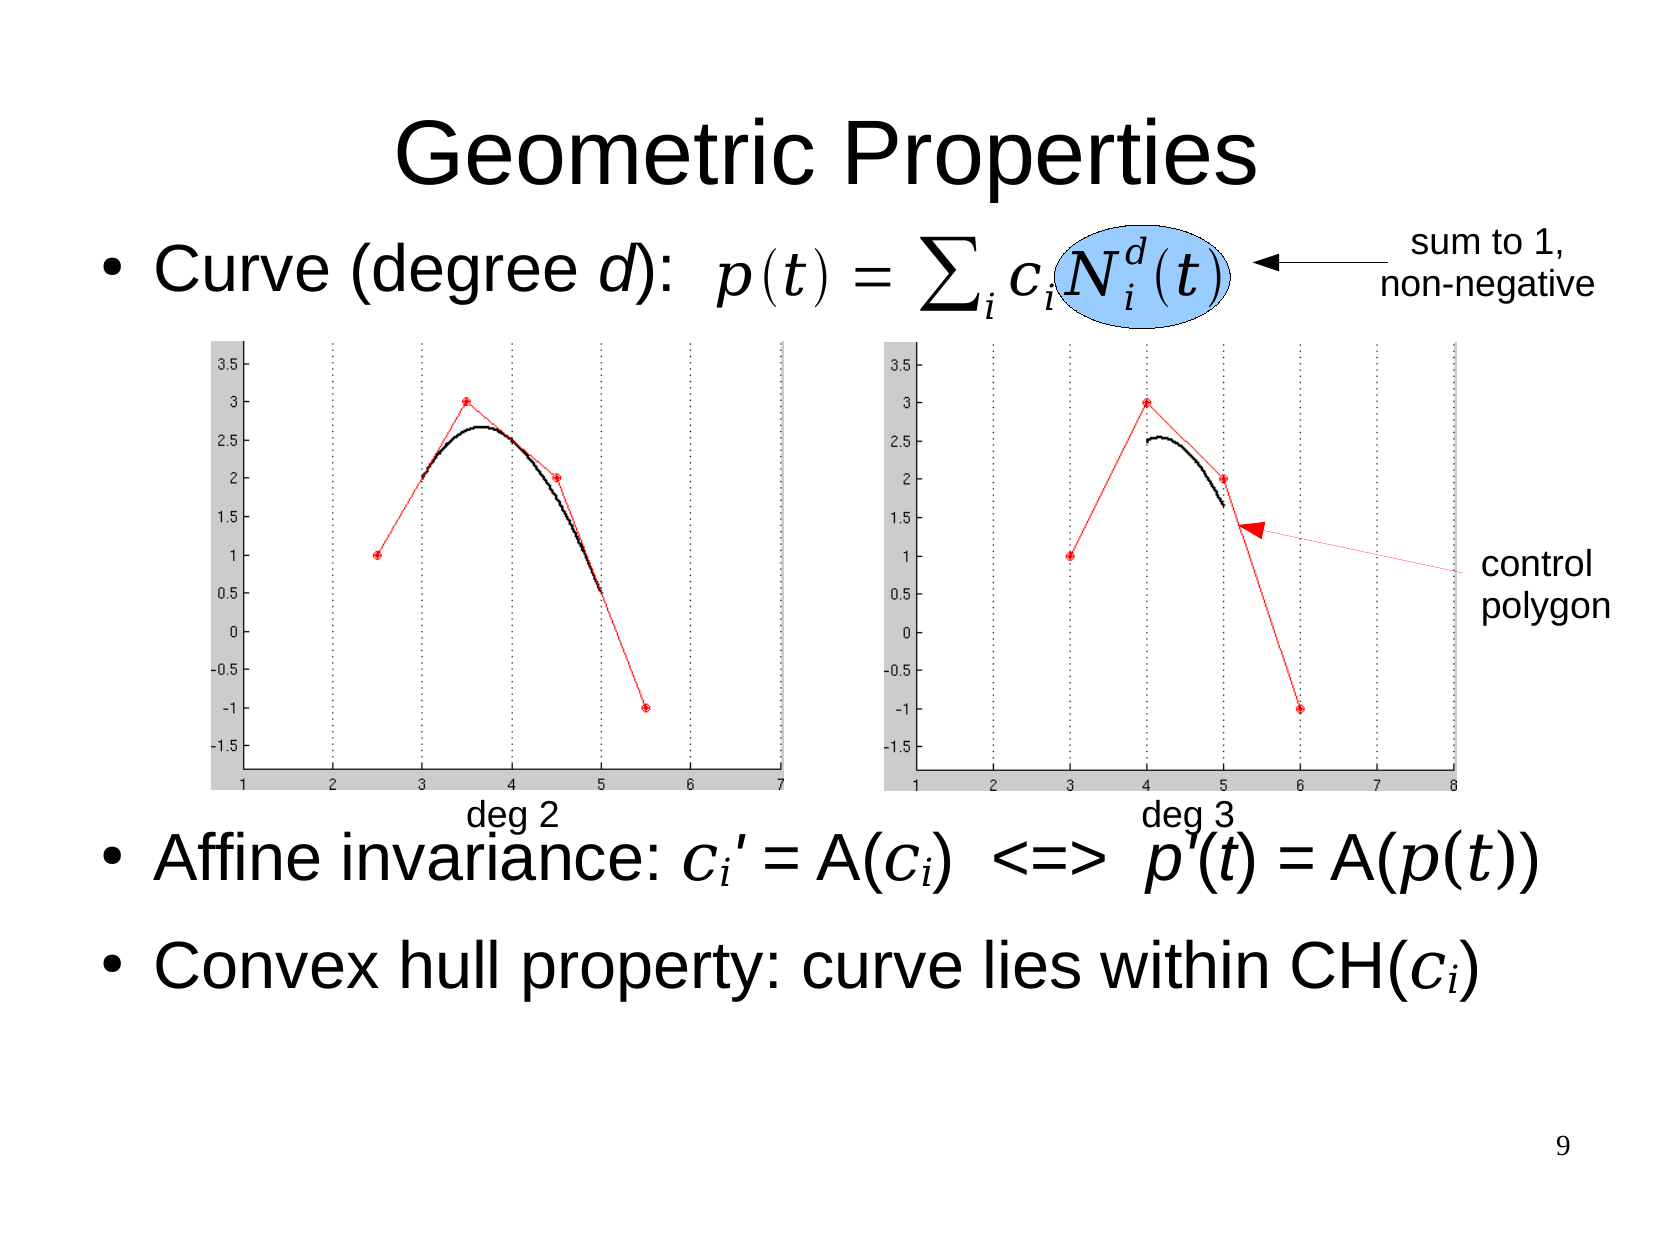

# Geometric Properties
sum to 1,
non-negative
Curve (degree d):
Affine invariance: ci' = A(ci) <=> p'(t) = A(p(t))
Convex hull property: curve lies within CH(ci)
control
polygon
deg 2
deg 3
9